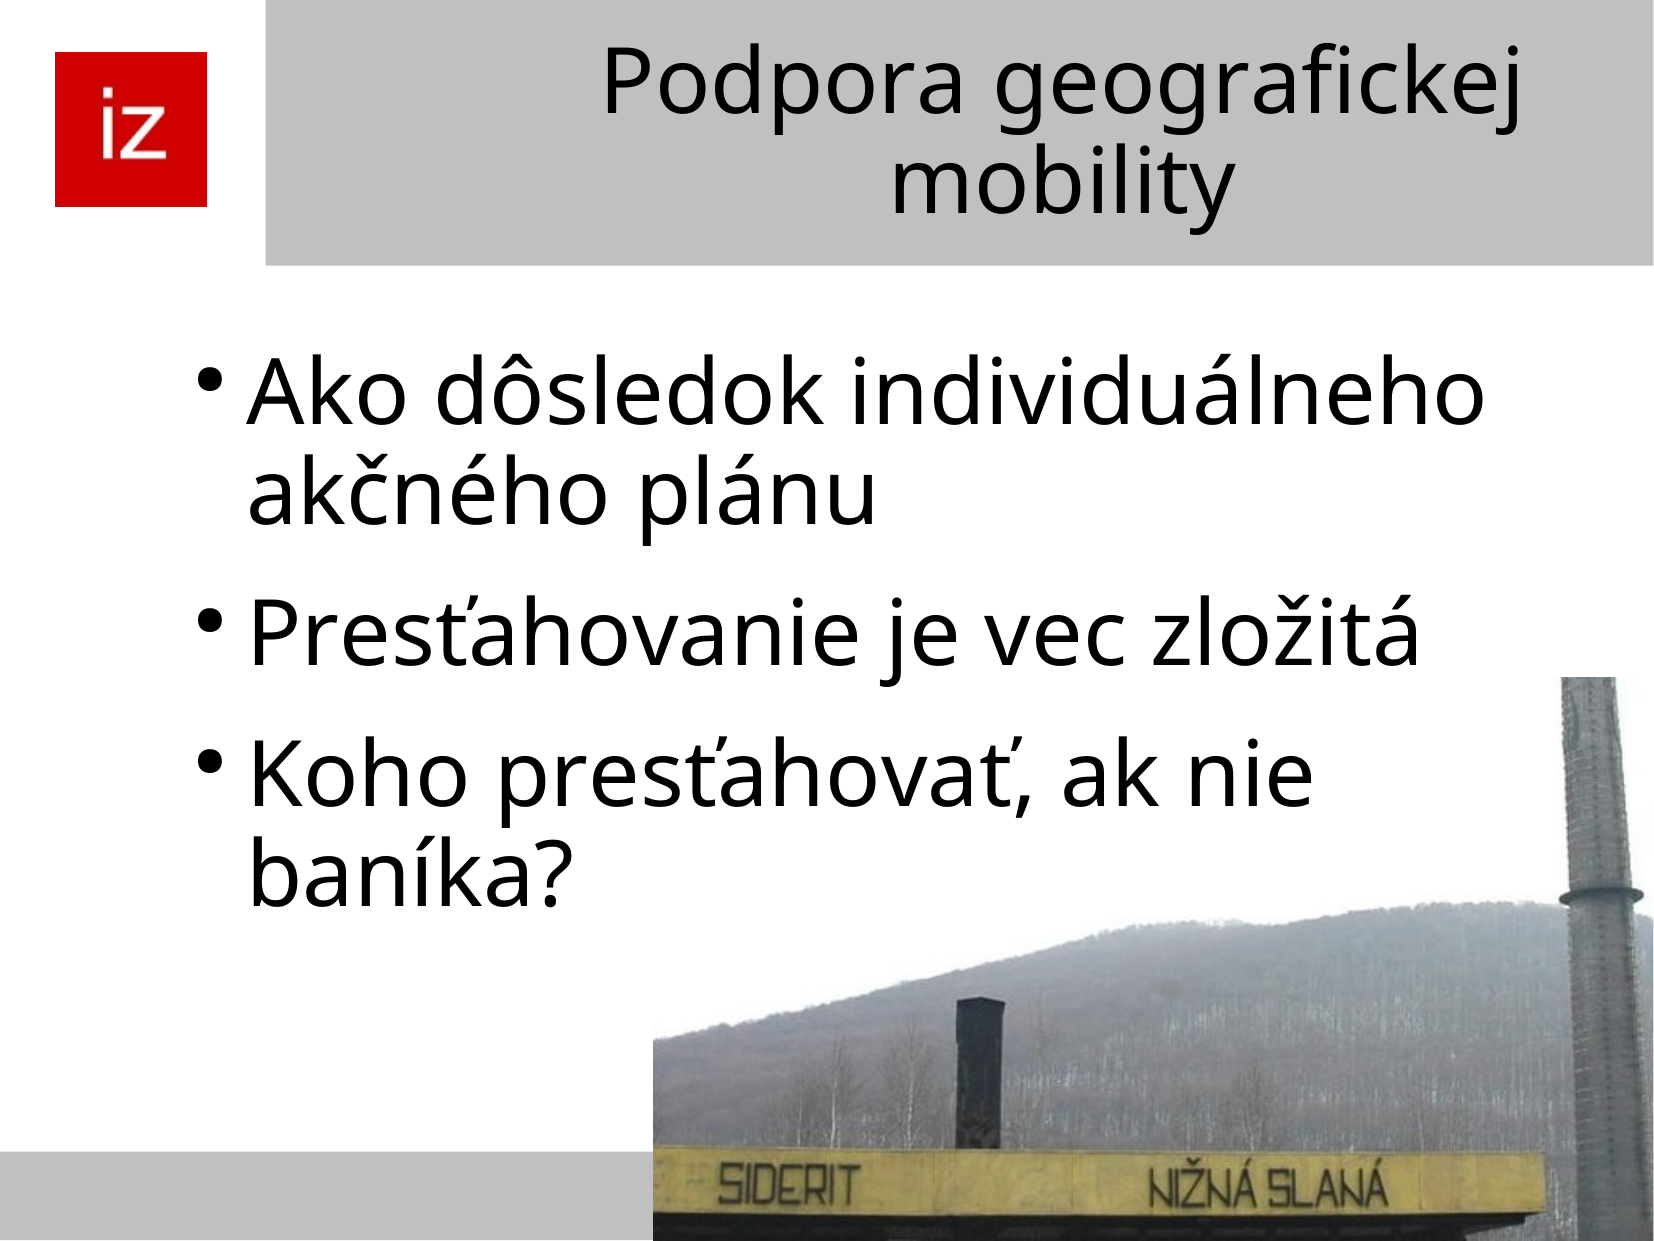

# Podpora geografickej mobility
Ako dôsledok individuálneho akčného plánu
Presťahovanie je vec zložitá
Koho presťahovať, ak nie baníka?